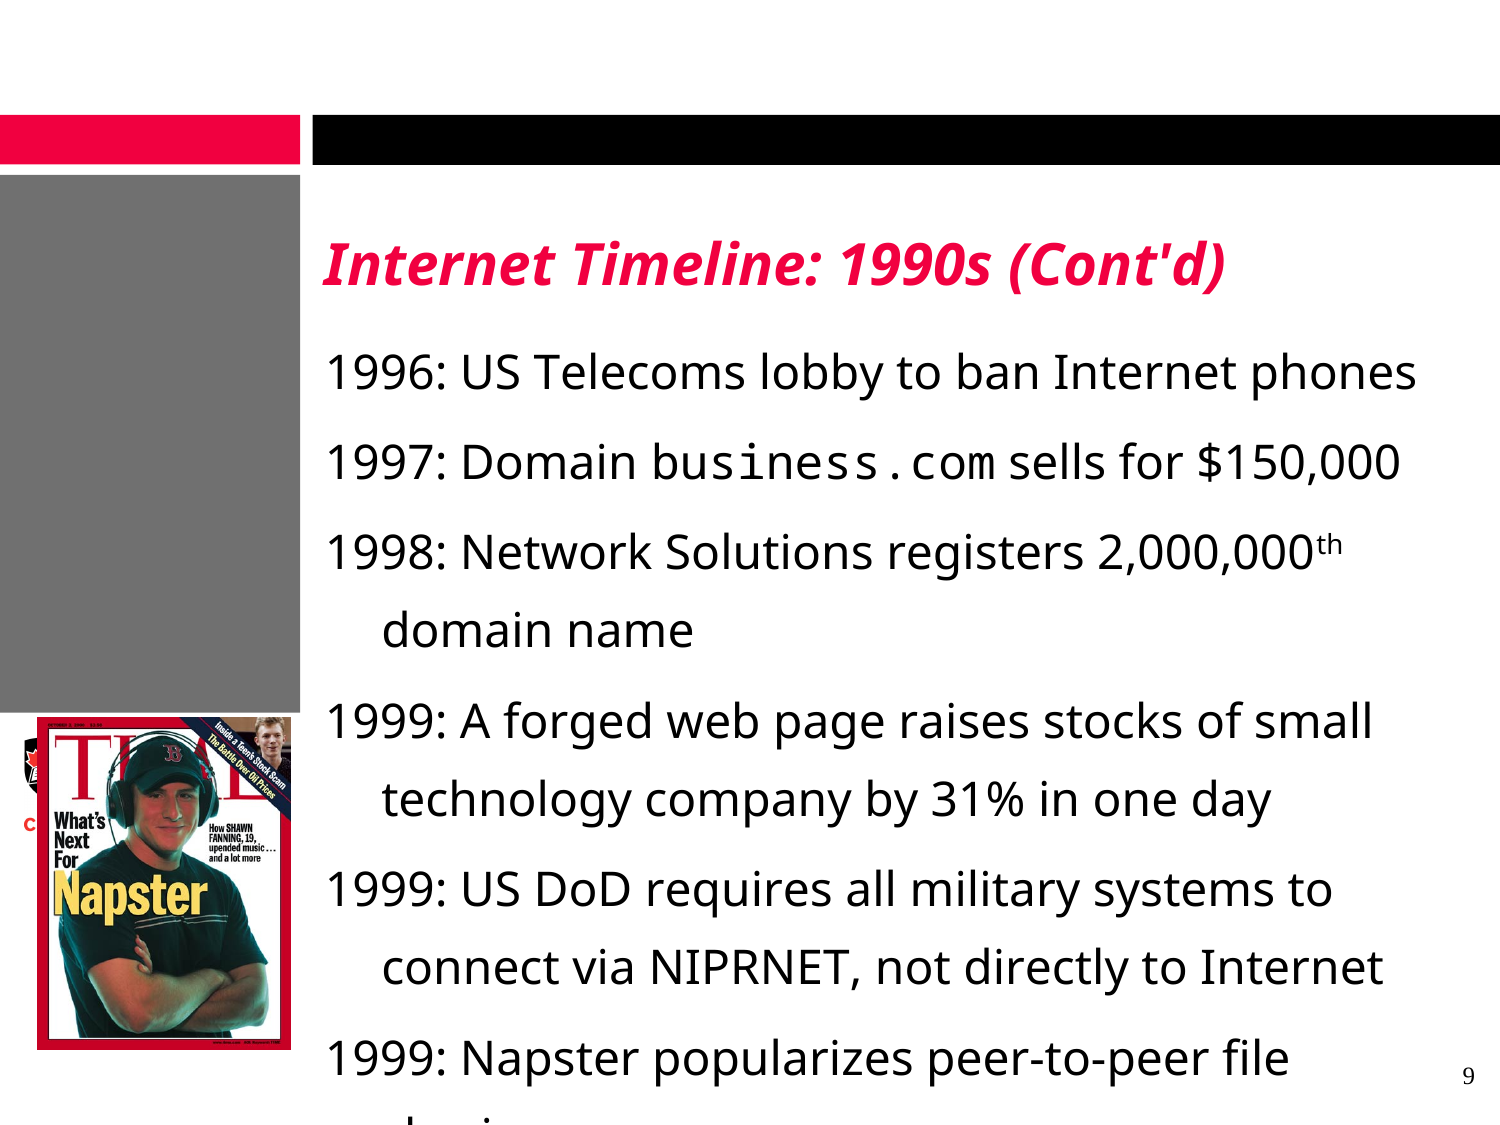

# Internet Timeline: 1990s (Cont'd)
1996: US Telecoms lobby to ban Internet phones
1997: Domain business.com sells for $150,000
1998: Network Solutions registers 2,000,000th domain name
1999: A forged web page raises stocks of small technology company by 31% in one day
1999: US DoD requires all military systems to connect via NIPRNET, not directly to Internet
1999: Napster popularizes peer-to-peer file sharing
9